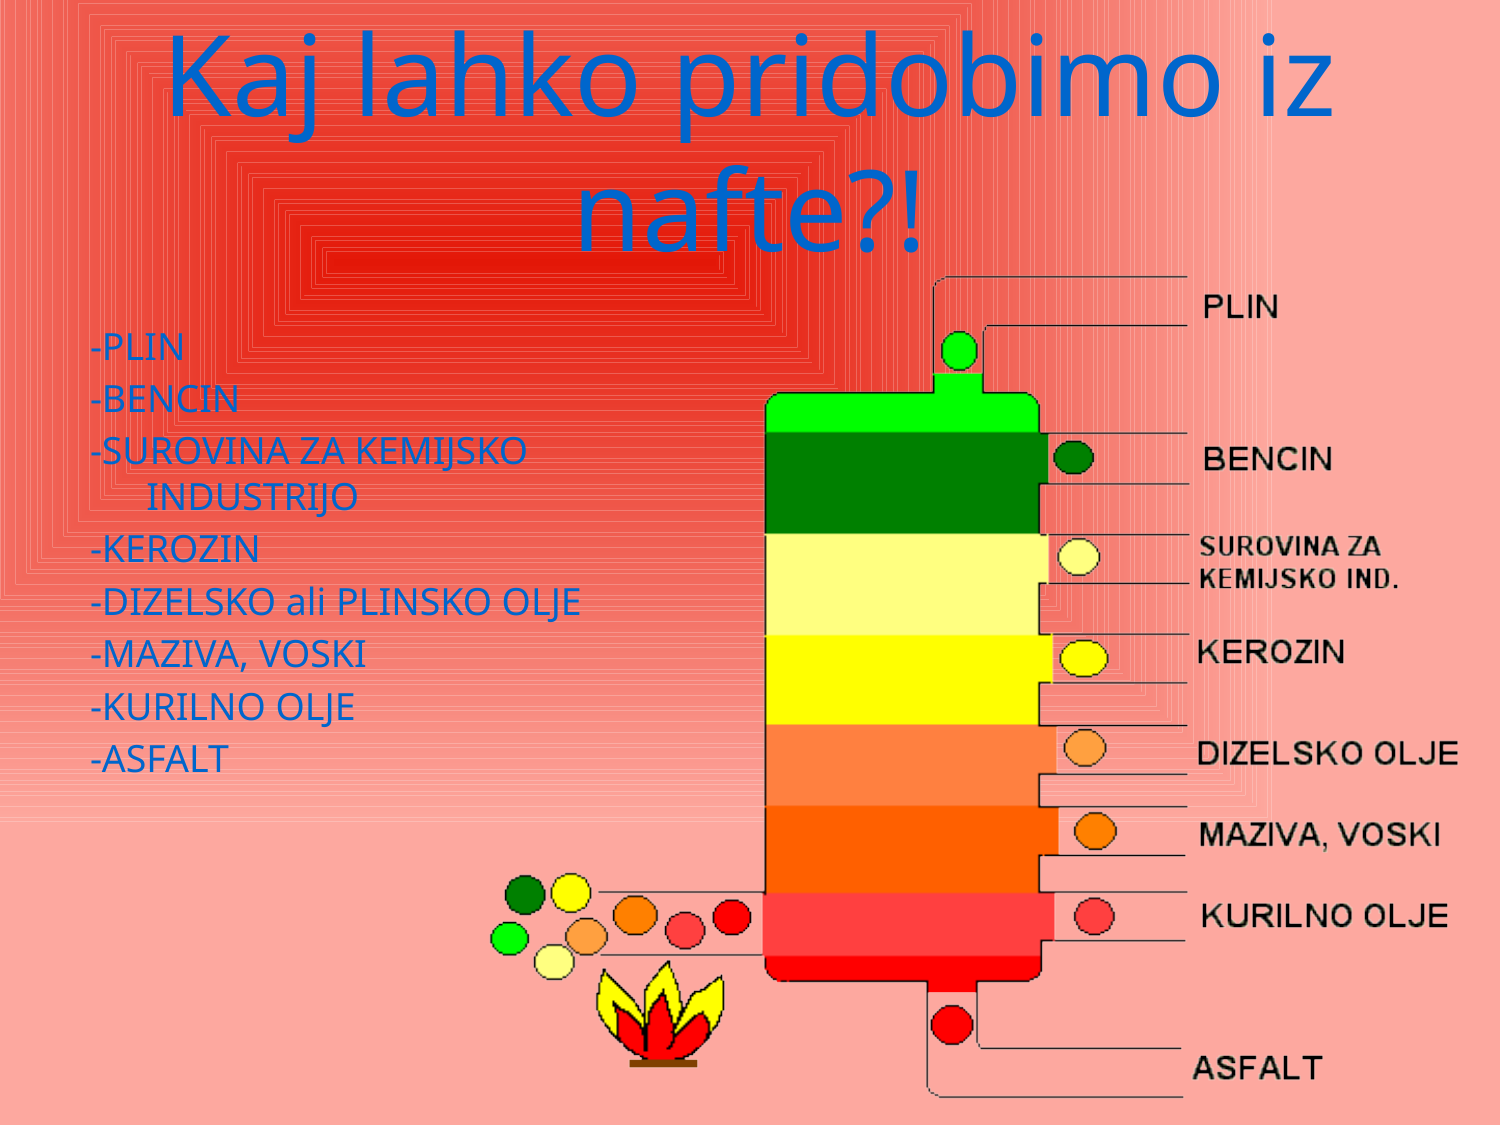

# Kaj lahko pridobimo iz nafte?!
-PLIN
-BENCIN
-SUROVINA ZA KEMIJSKO INDUSTRIJO
-KEROZIN
-DIZELSKO ali PLINSKO OLJE
-MAZIVA, VOSKI
-KURILNO OLJE
-ASFALT